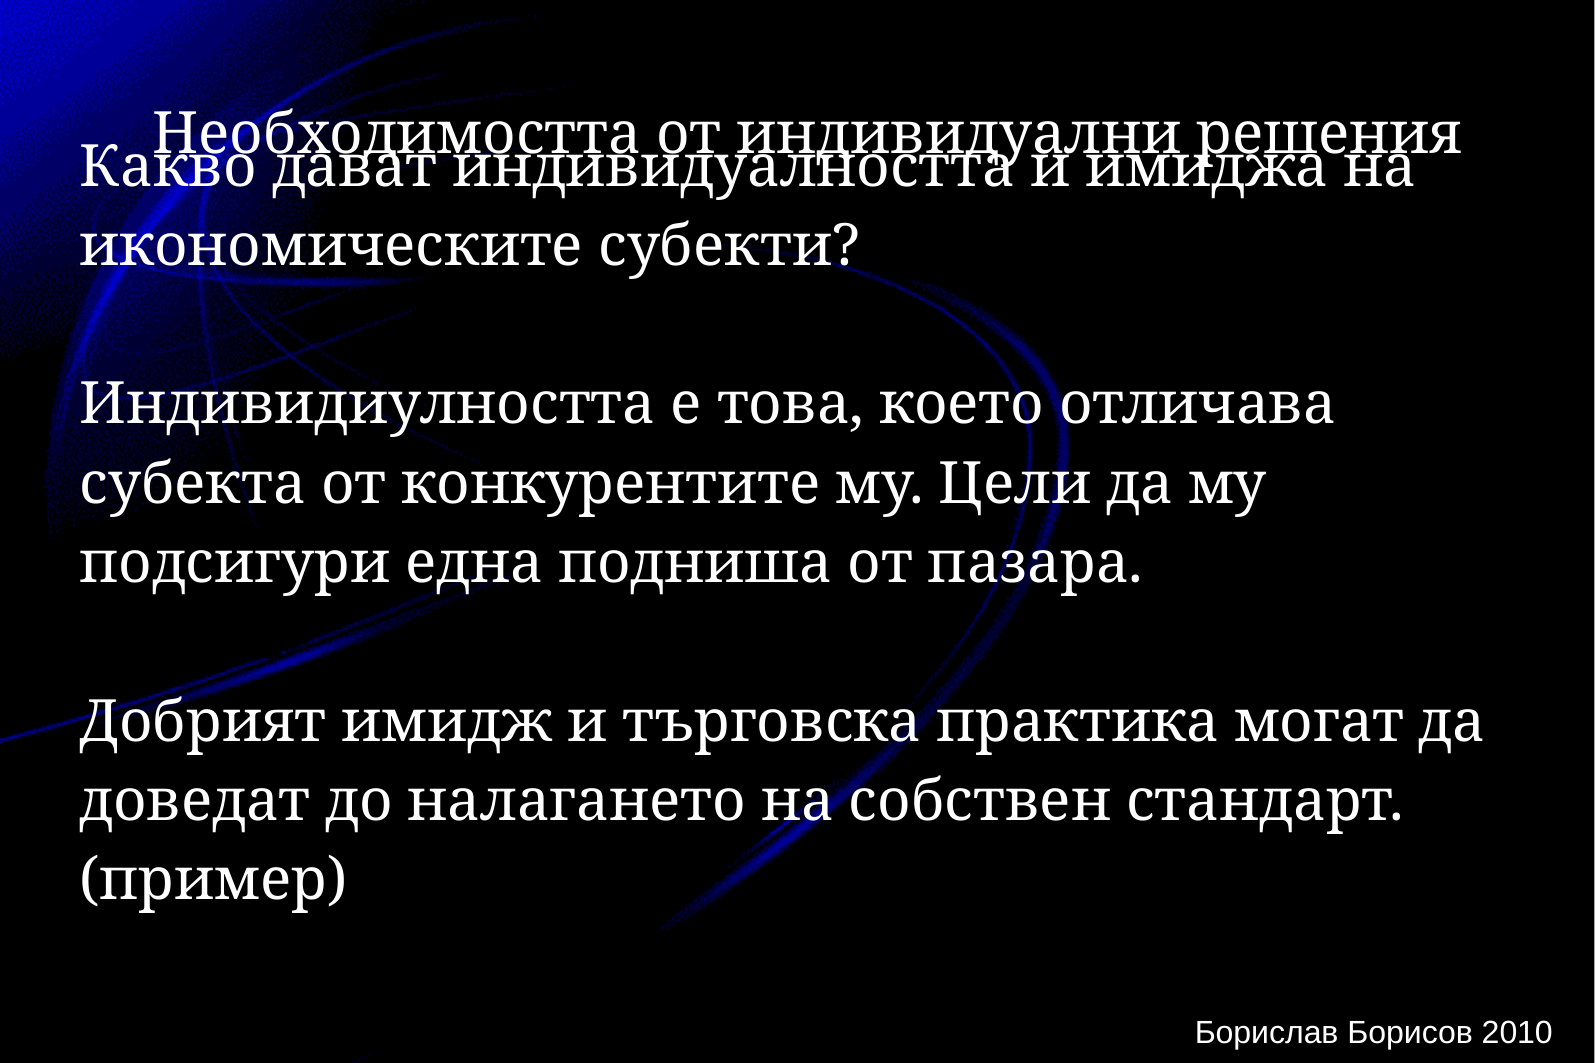

# Необходимостта от индивидуални решения
Какво дават индивидуалността и имиджа на икономическите субекти?
Индивидиулността е това, което отличава субекта от конкурентите му. Цели да му подсигури една подниша от пазара.
Добрият имидж и търговска практика могат да доведат до налагането на собствен стандарт. (пример)
Борислав Борисов 2010